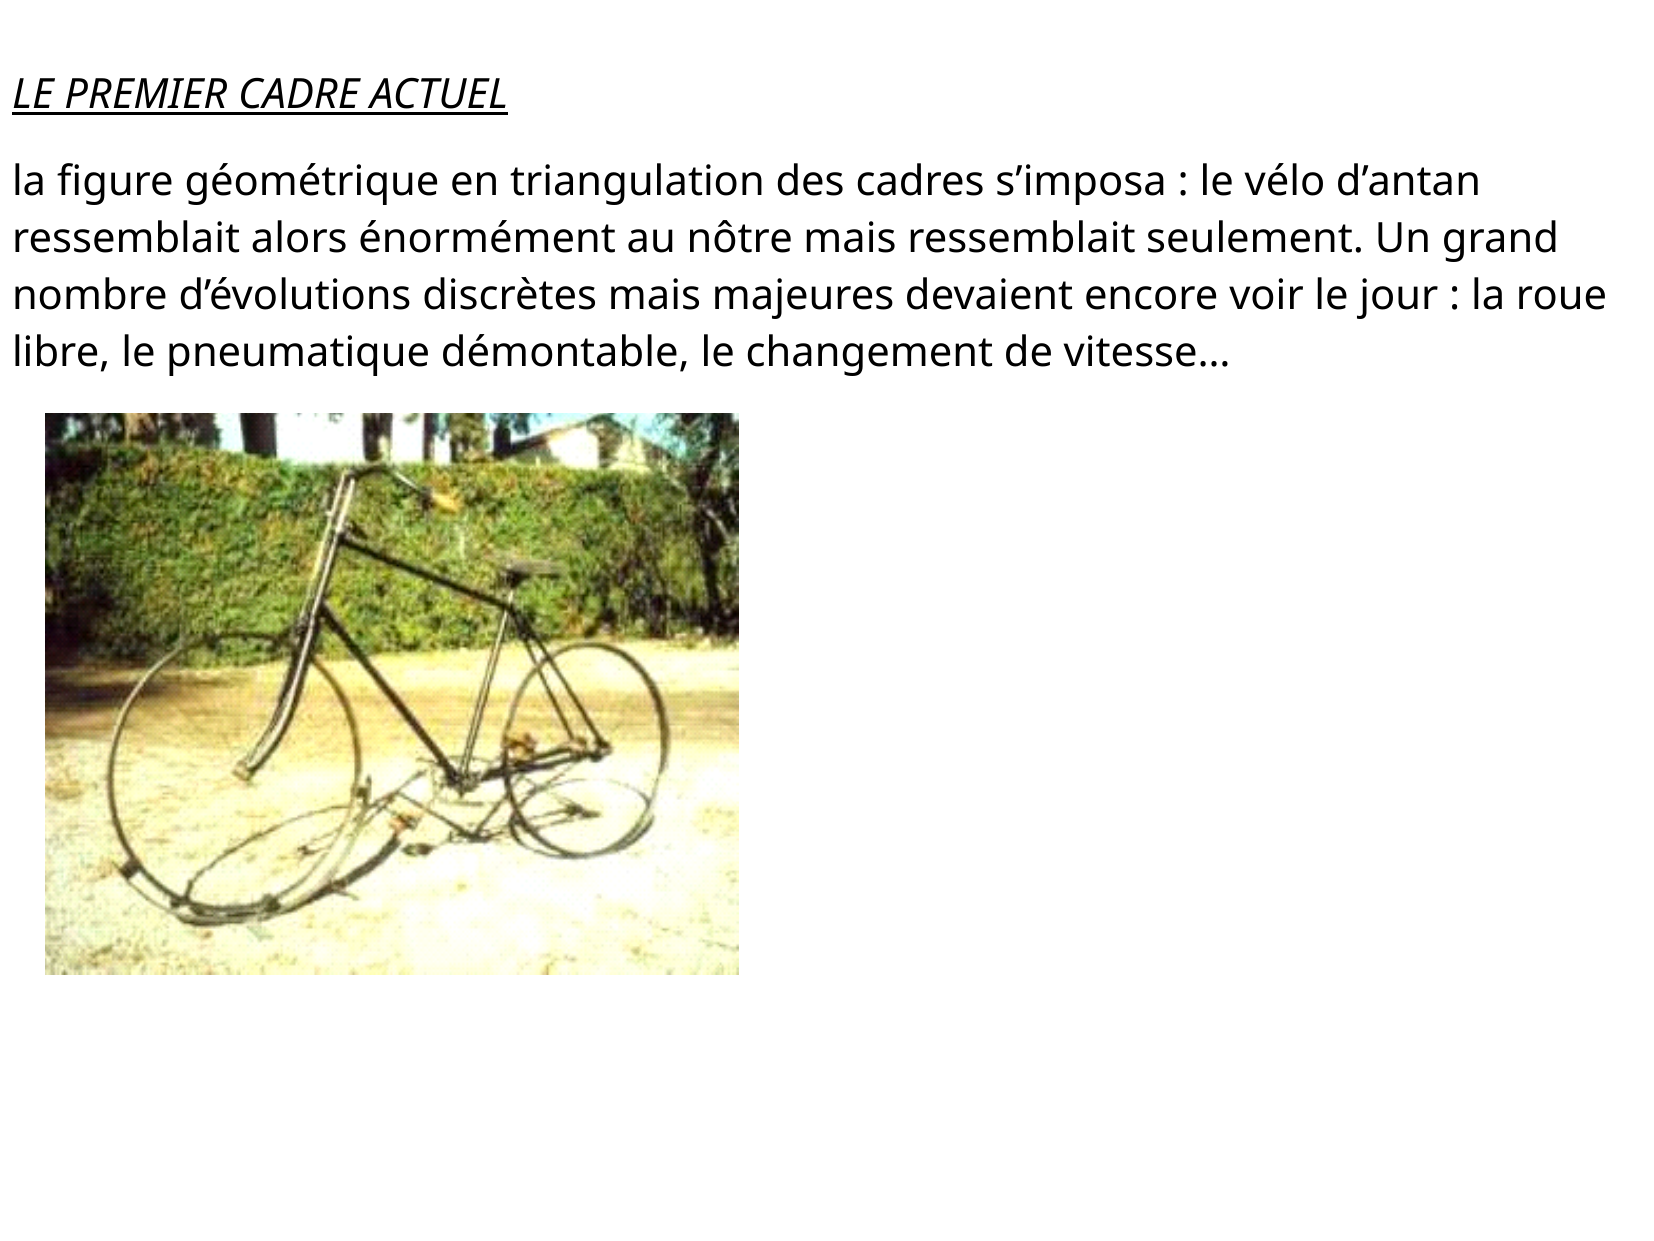

LE PREMIER CADRE ACTUEL
la figure géométrique en triangulation des cadres s’imposa : le vélo d’antan ressemblait alors énormément au nôtre mais ressemblait seulement. Un grand nombre d’évolutions discrètes mais majeures devaient encore voir le jour : la roue libre, le pneumatique démontable, le changement de vitesse…